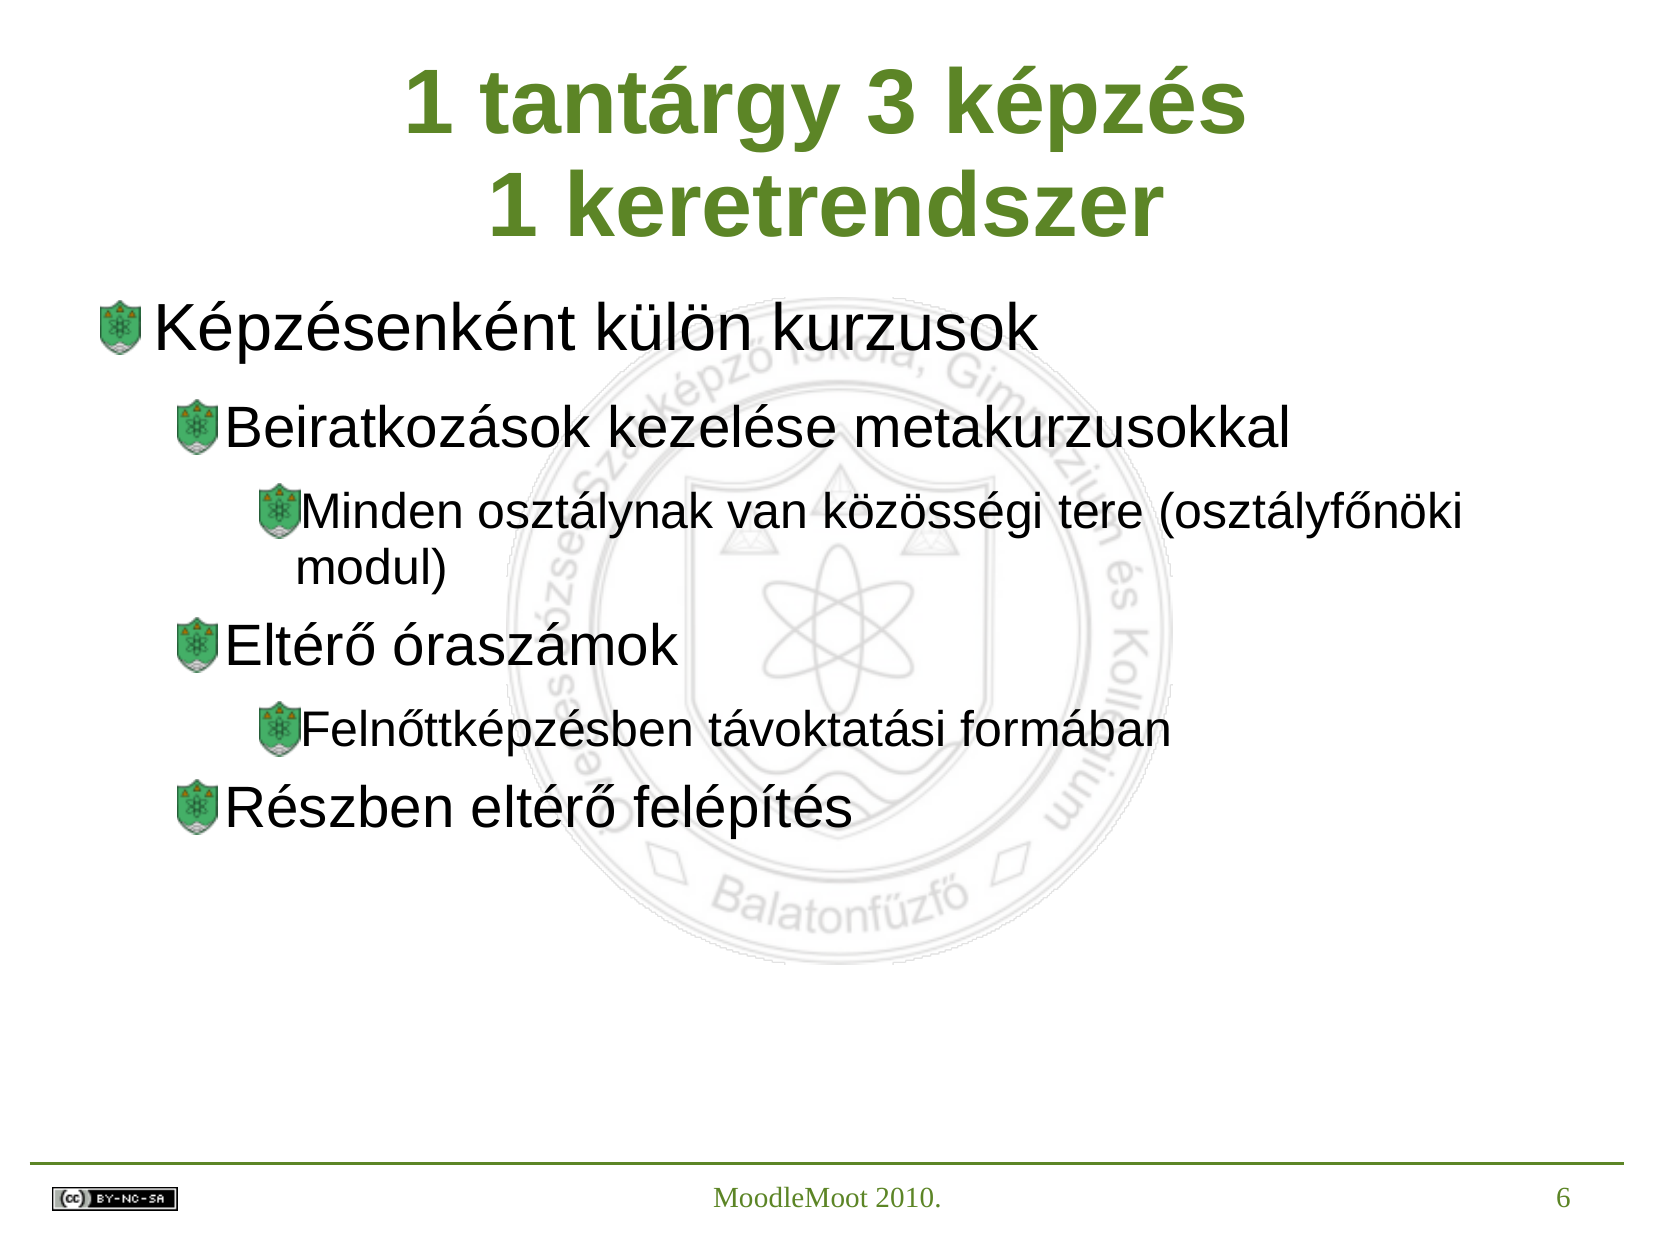

# 1 tantárgy 3 képzés 1 keretrendszer
Képzésenként külön kurzusok
Beiratkozások kezelése metakurzusokkal
Minden osztálynak van közösségi tere (osztályfőnöki modul)
Eltérő óraszámok
Felnőttképzésben távoktatási formában
Részben eltérő felépítés
MoodleMoot 2010.
6